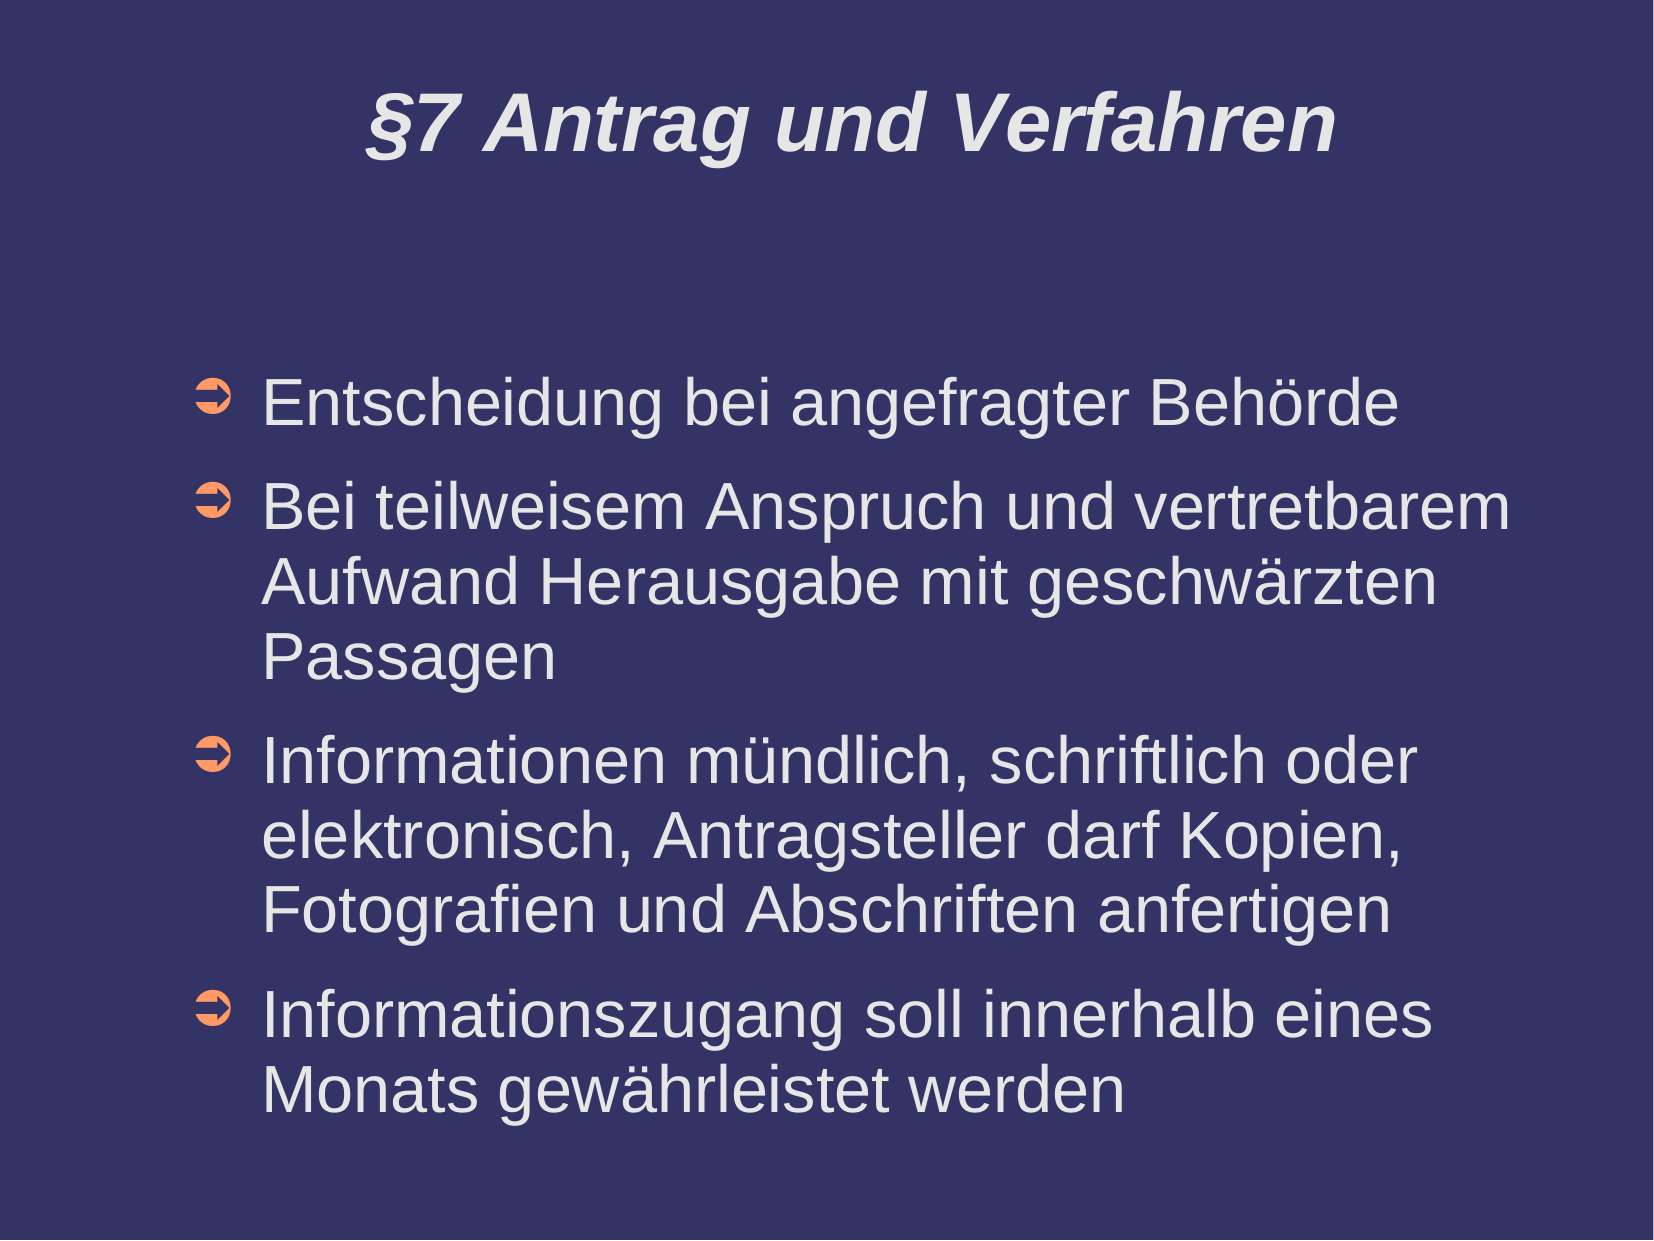

# §7 Antrag und Verfahren
Entscheidung bei angefragter Behörde
Bei teilweisem Anspruch und vertretbarem Aufwand Herausgabe mit geschwärzten Passagen
Informationen mündlich, schriftlich oder elektronisch, Antragsteller darf Kopien, Fotografien und Abschriften anfertigen
Informationszugang soll innerhalb eines Monats gewährleistet werden